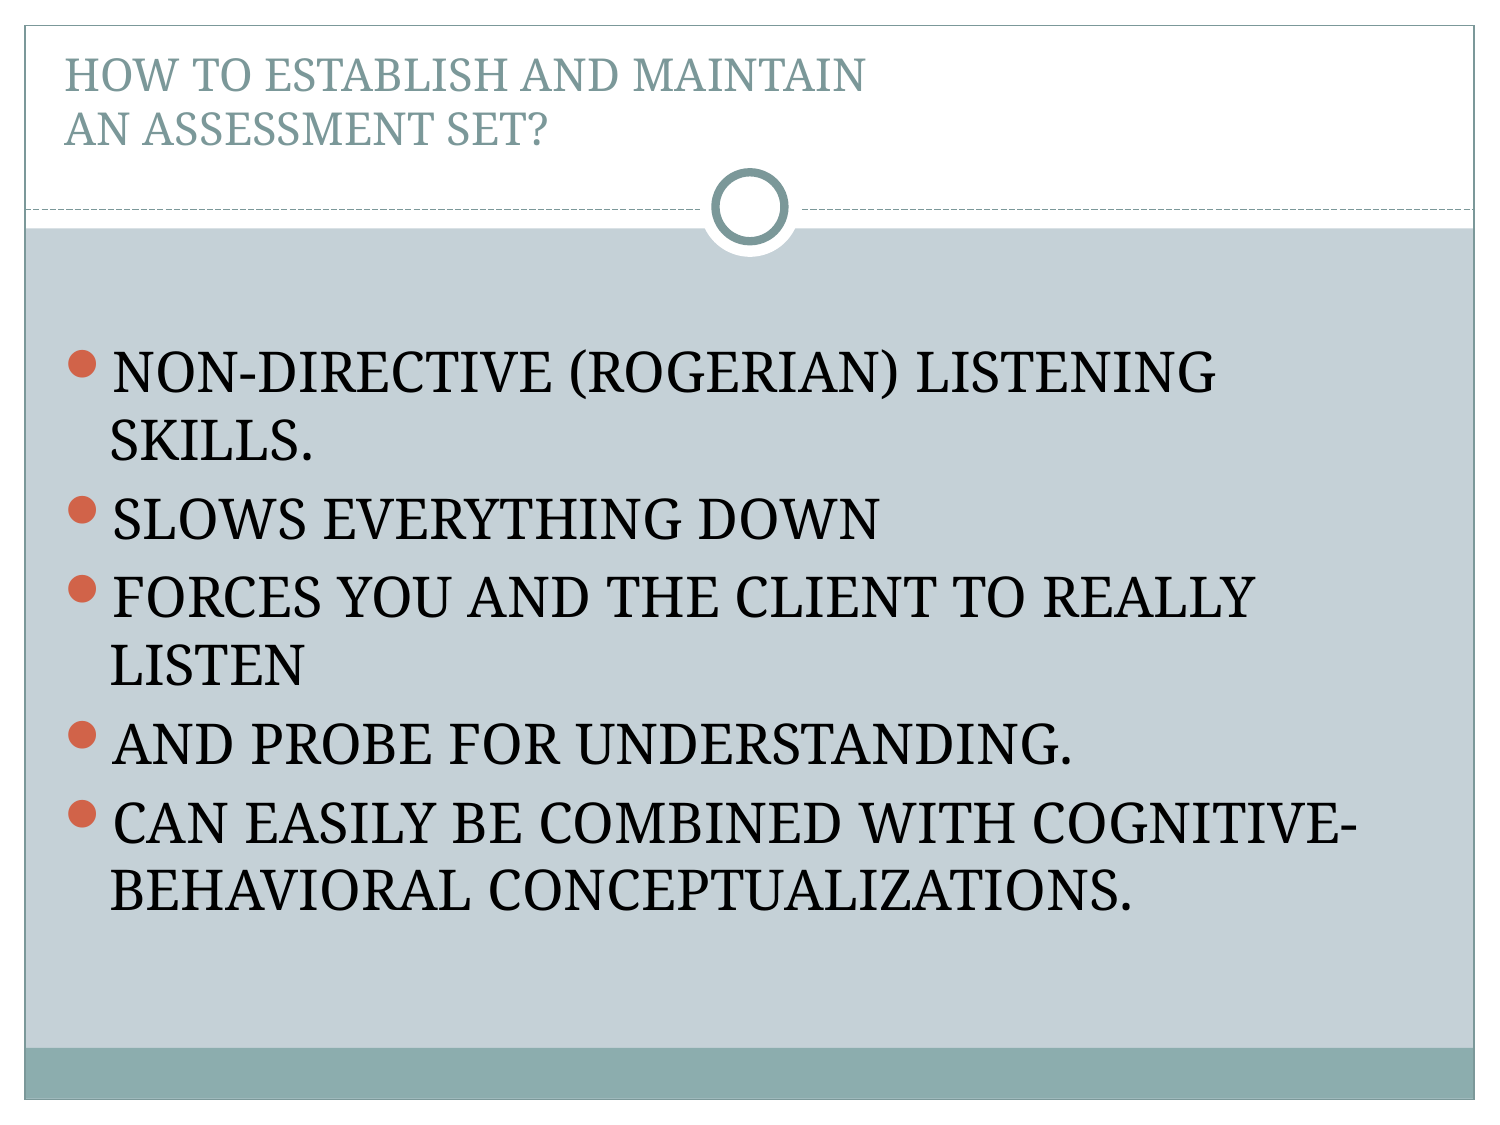

# HOW TO ESTABLISH AND MAINTAIN AN ASSESSMENT SET?
NON-DIRECTIVE (ROGERIAN) LISTENING SKILLS.
SLOWS EVERYTHING DOWN
FORCES YOU AND THE CLIENT TO REALLY LISTEN
AND PROBE FOR UNDERSTANDING.
CAN EASILY BE COMBINED WITH COGNITIVE-BEHAVIORAL CONCEPTUALIZATIONS.